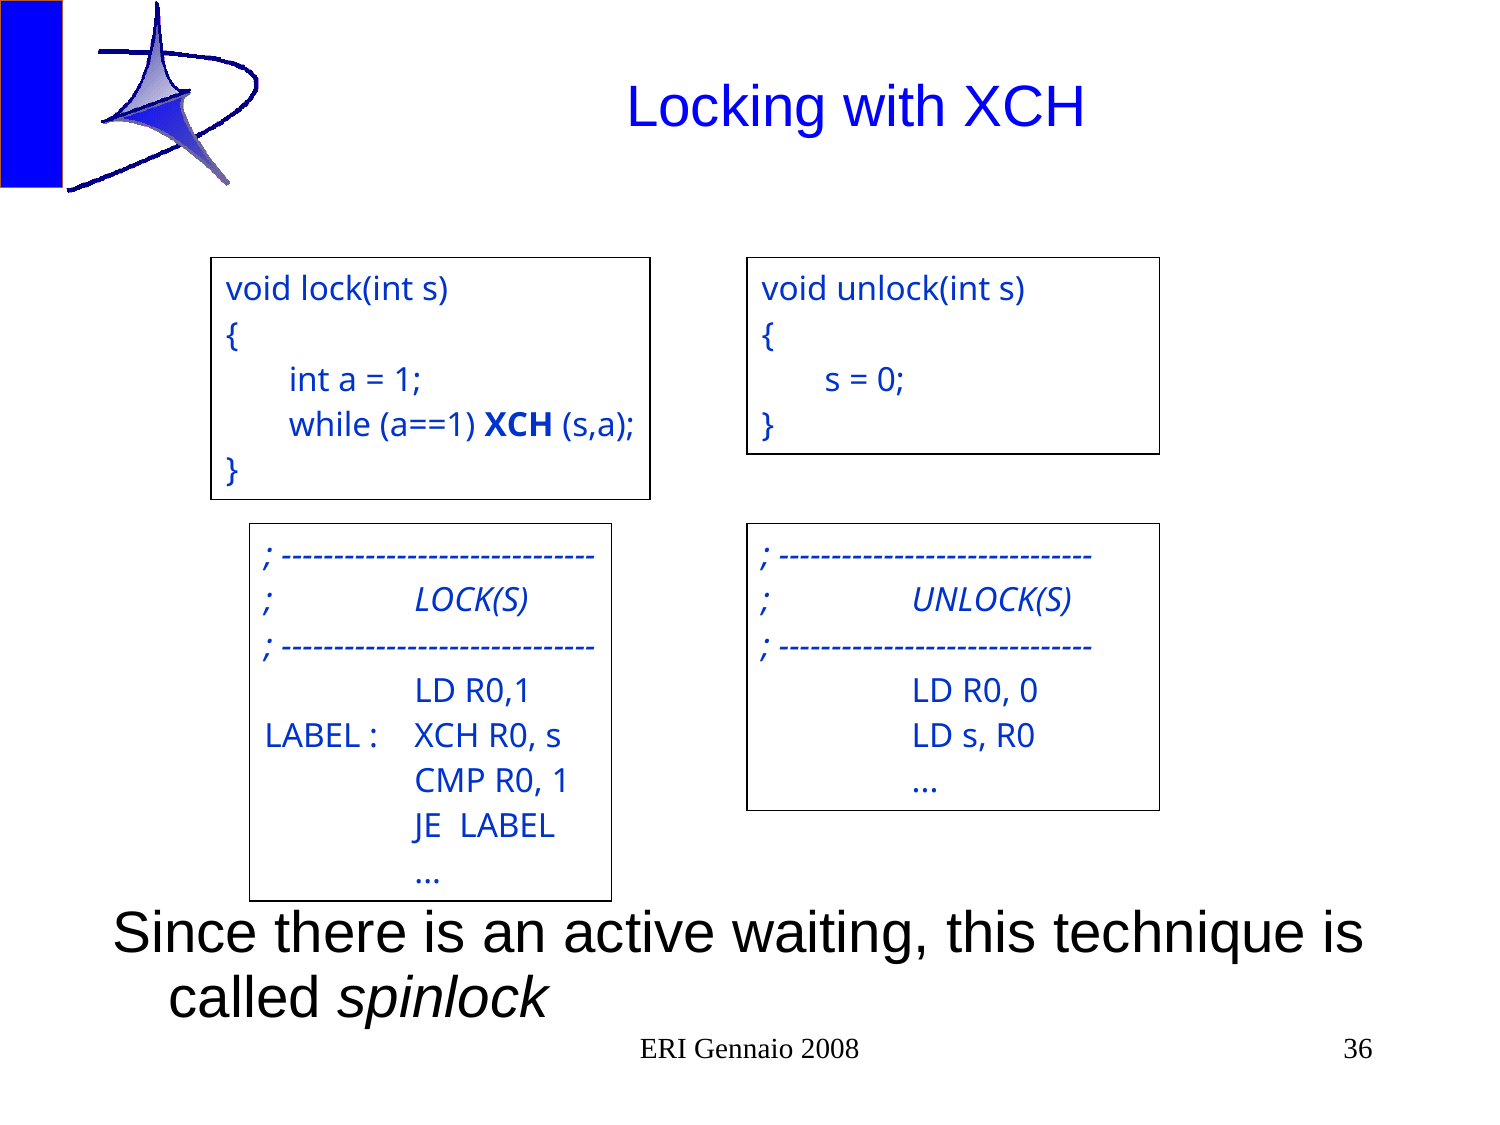

# Locking with XCH
void lock(int s)
{
	int a = 1;
	while (a==1) XCH (s,a);
}
void unlock(int s)
{
	s = 0;
}
; ------------------------------
;	LOCK(S)
; ------------------------------
	LD R0,1
LABEL : 	XCH R0, s
	CMP R0, 1
	JE LABEL
	...
; ------------------------------
;	UNLOCK(S)
; ------------------------------
	LD R0, 0
	LD s, R0
	...
Since there is an active waiting, this technique is called spinlock
ERI Gennaio 2008
36